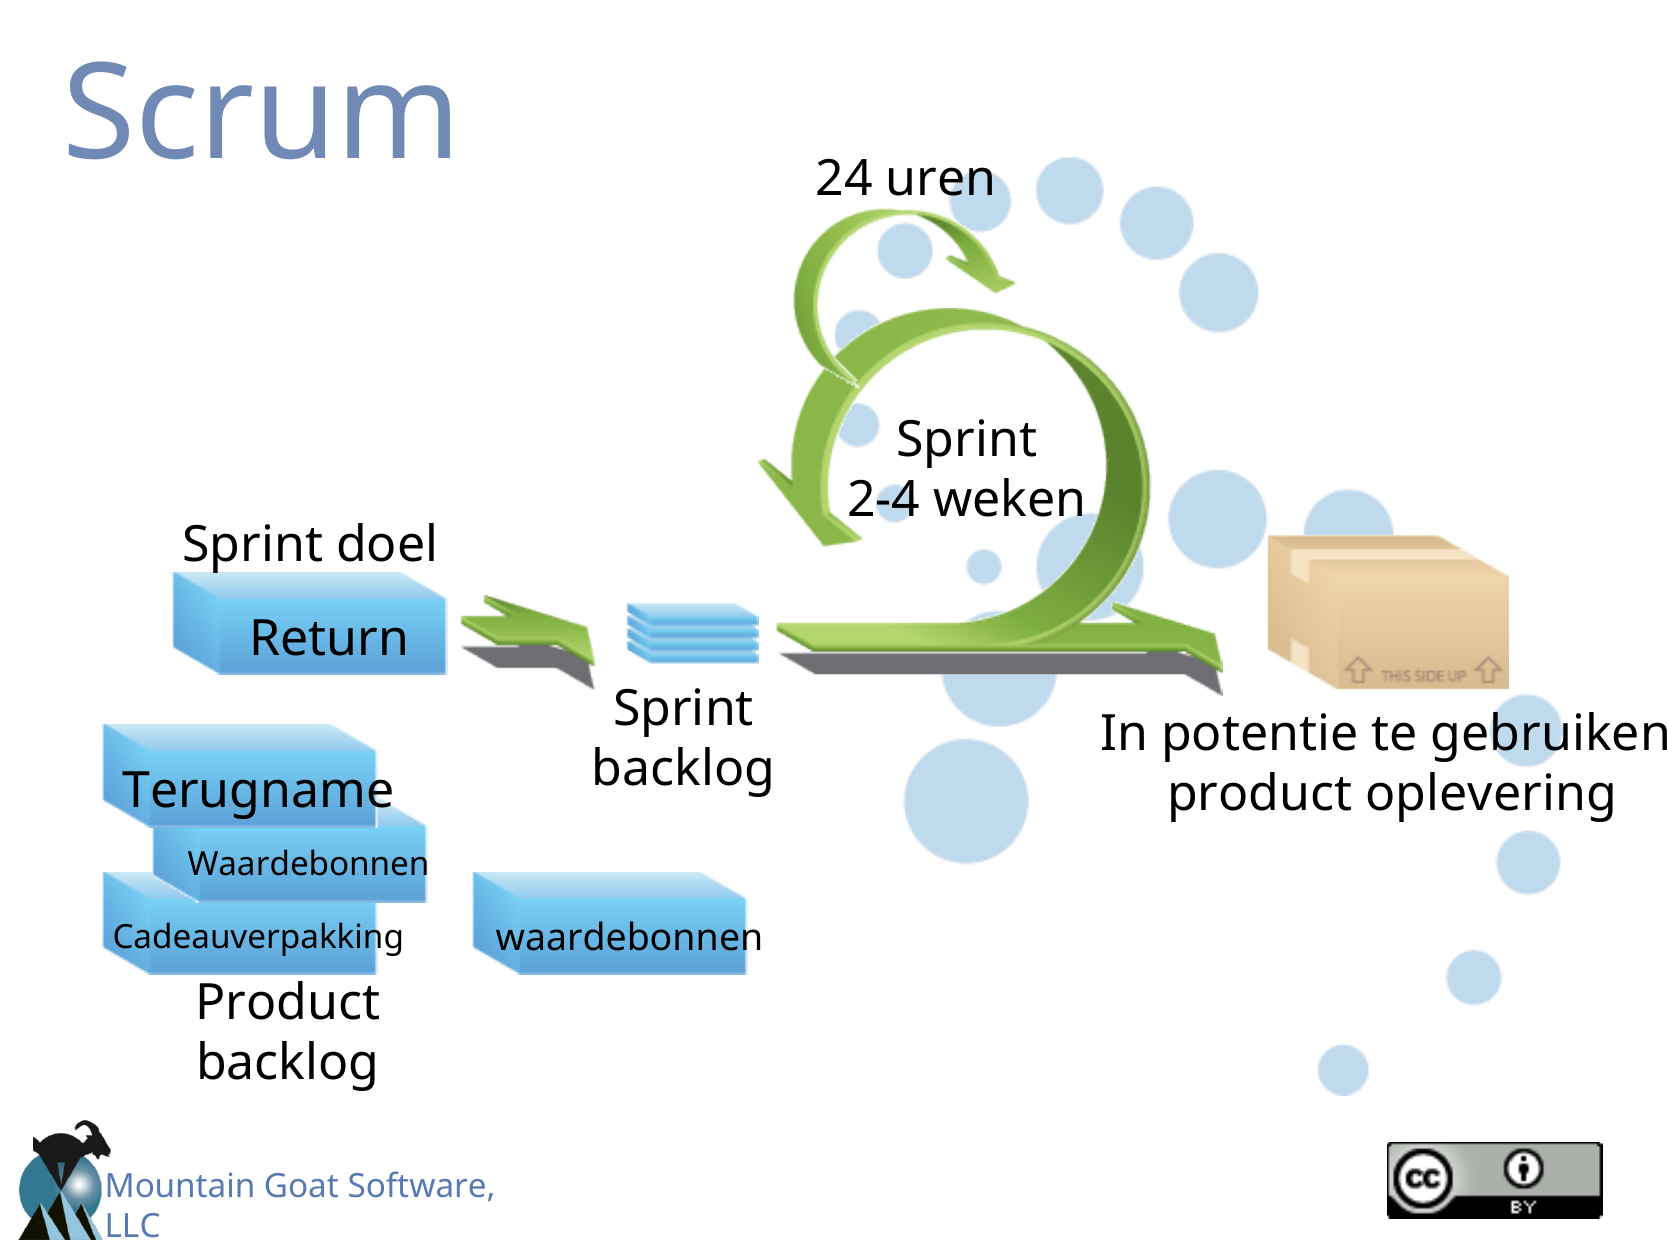

# Scrum
24 uren
Sprint
2-4 weken
Sprint doel
Return
In potentie te gebruiken
product oplevering
Sprint backlog
Return
Terugname
Gift wrap
Waardebonnen
Cancel
Cadeauverpakking
waardebonnen
Product
backlog